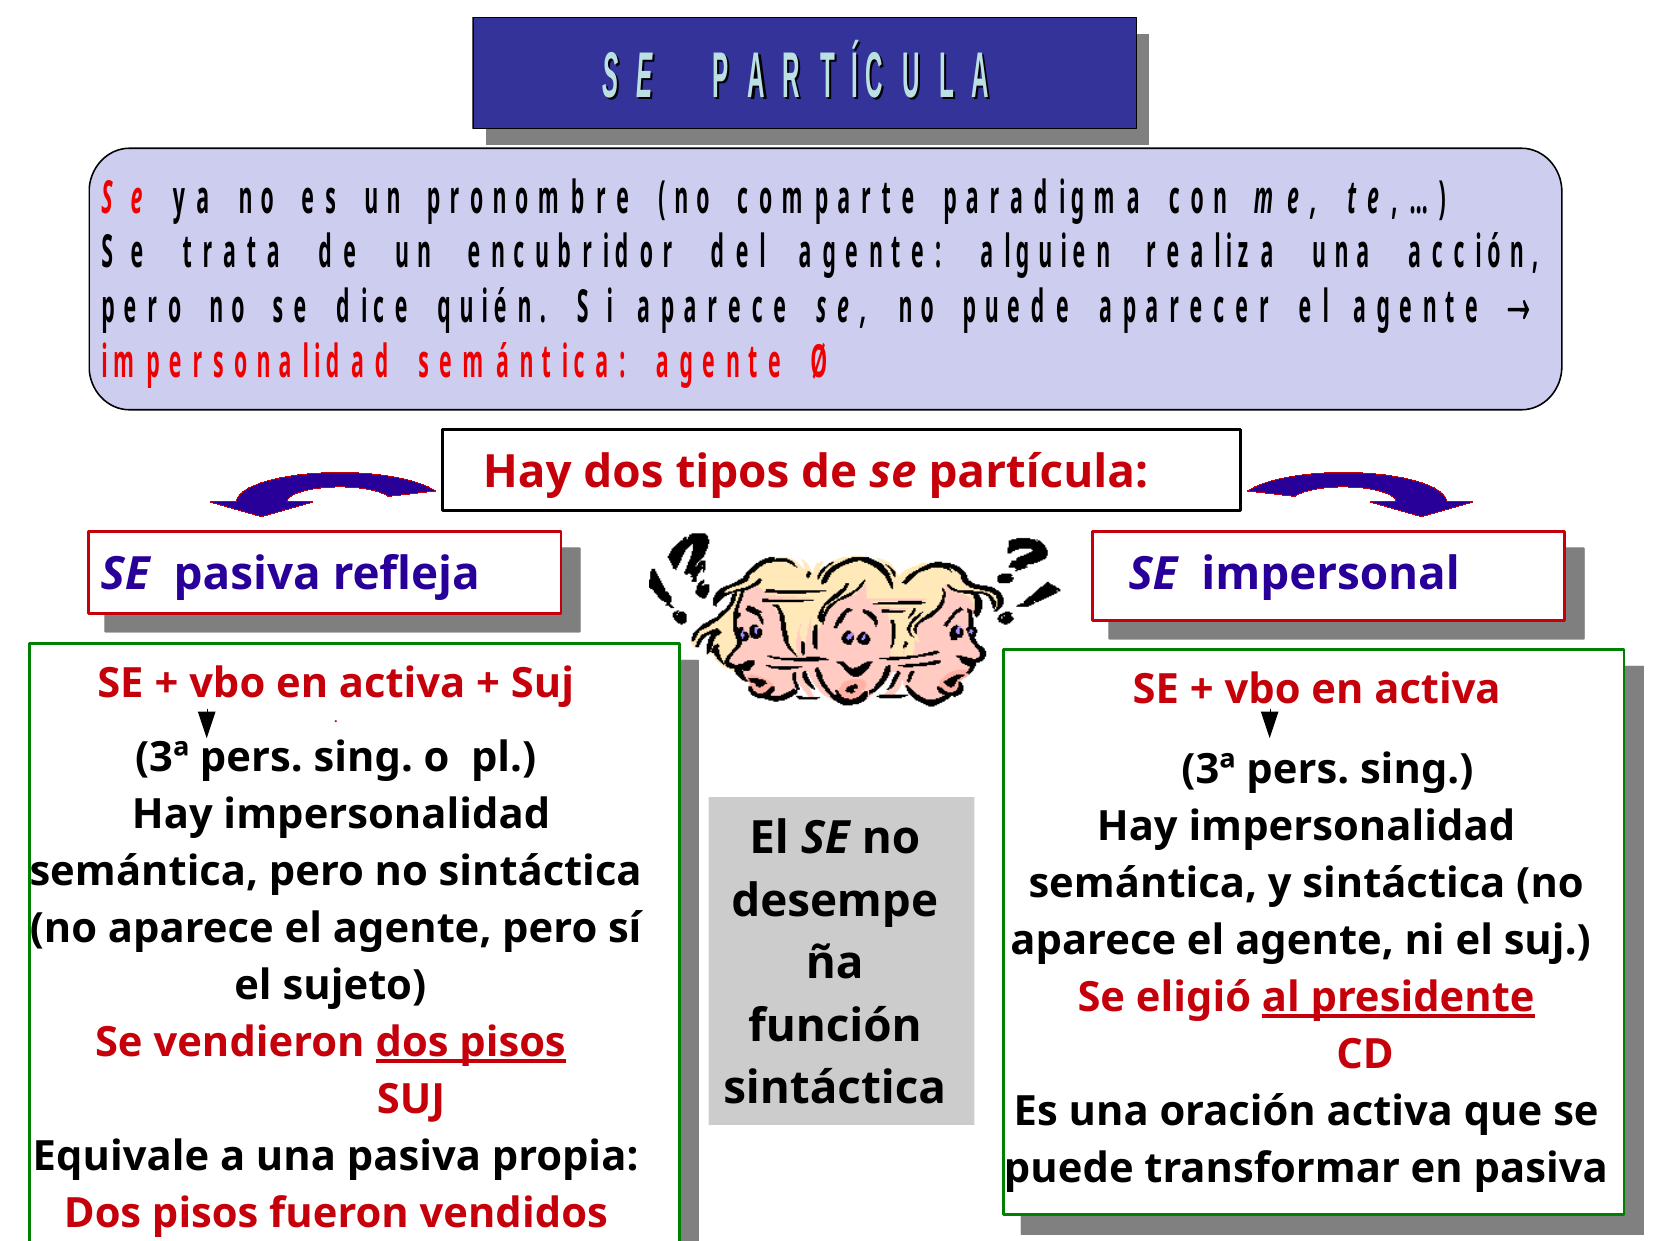

Hay dos tipos de se partícula:
 SE pasiva refleja
 SE impersonal
SE + vbo en activa + Suj
.
(3ª pers. sing. o pl.)
 Hay impersonalidad semántica, pero no sintáctica (no aparece el agente, pero sí el sujeto)
Se vendieron dos pisos
 SUJ
Equivale a una pasiva propia:
Dos pisos fueron vendidos
 SE + vbo en activa
 (3ª pers. sing.)
Hay impersonalidad semántica, y sintáctica (no aparece el agente, ni el suj.)
Se eligió al presidente
 CD
Es una oración activa que se puede transformar en pasiva
El SE no desempeña función sintáctica